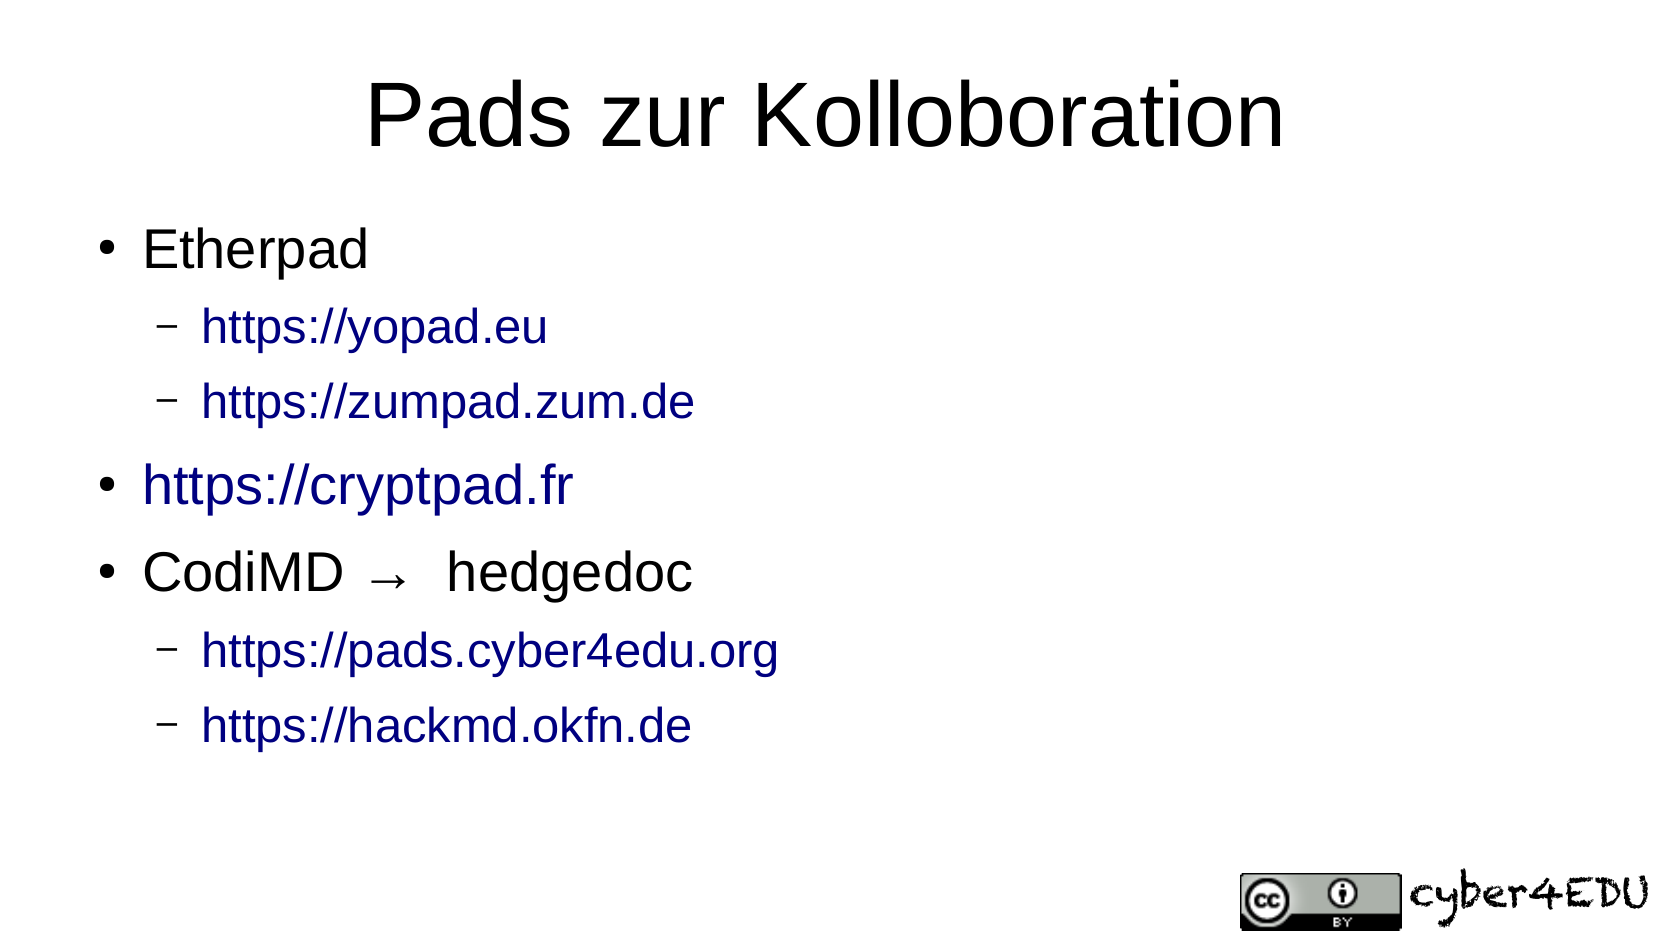

# Pads zur Kolloboration
Etherpad
https://yopad.eu
https://zumpad.zum.de
https://cryptpad.fr
CodiMD → hedgedoc
https://pads.cyber4edu.org
https://hackmd.okfn.de